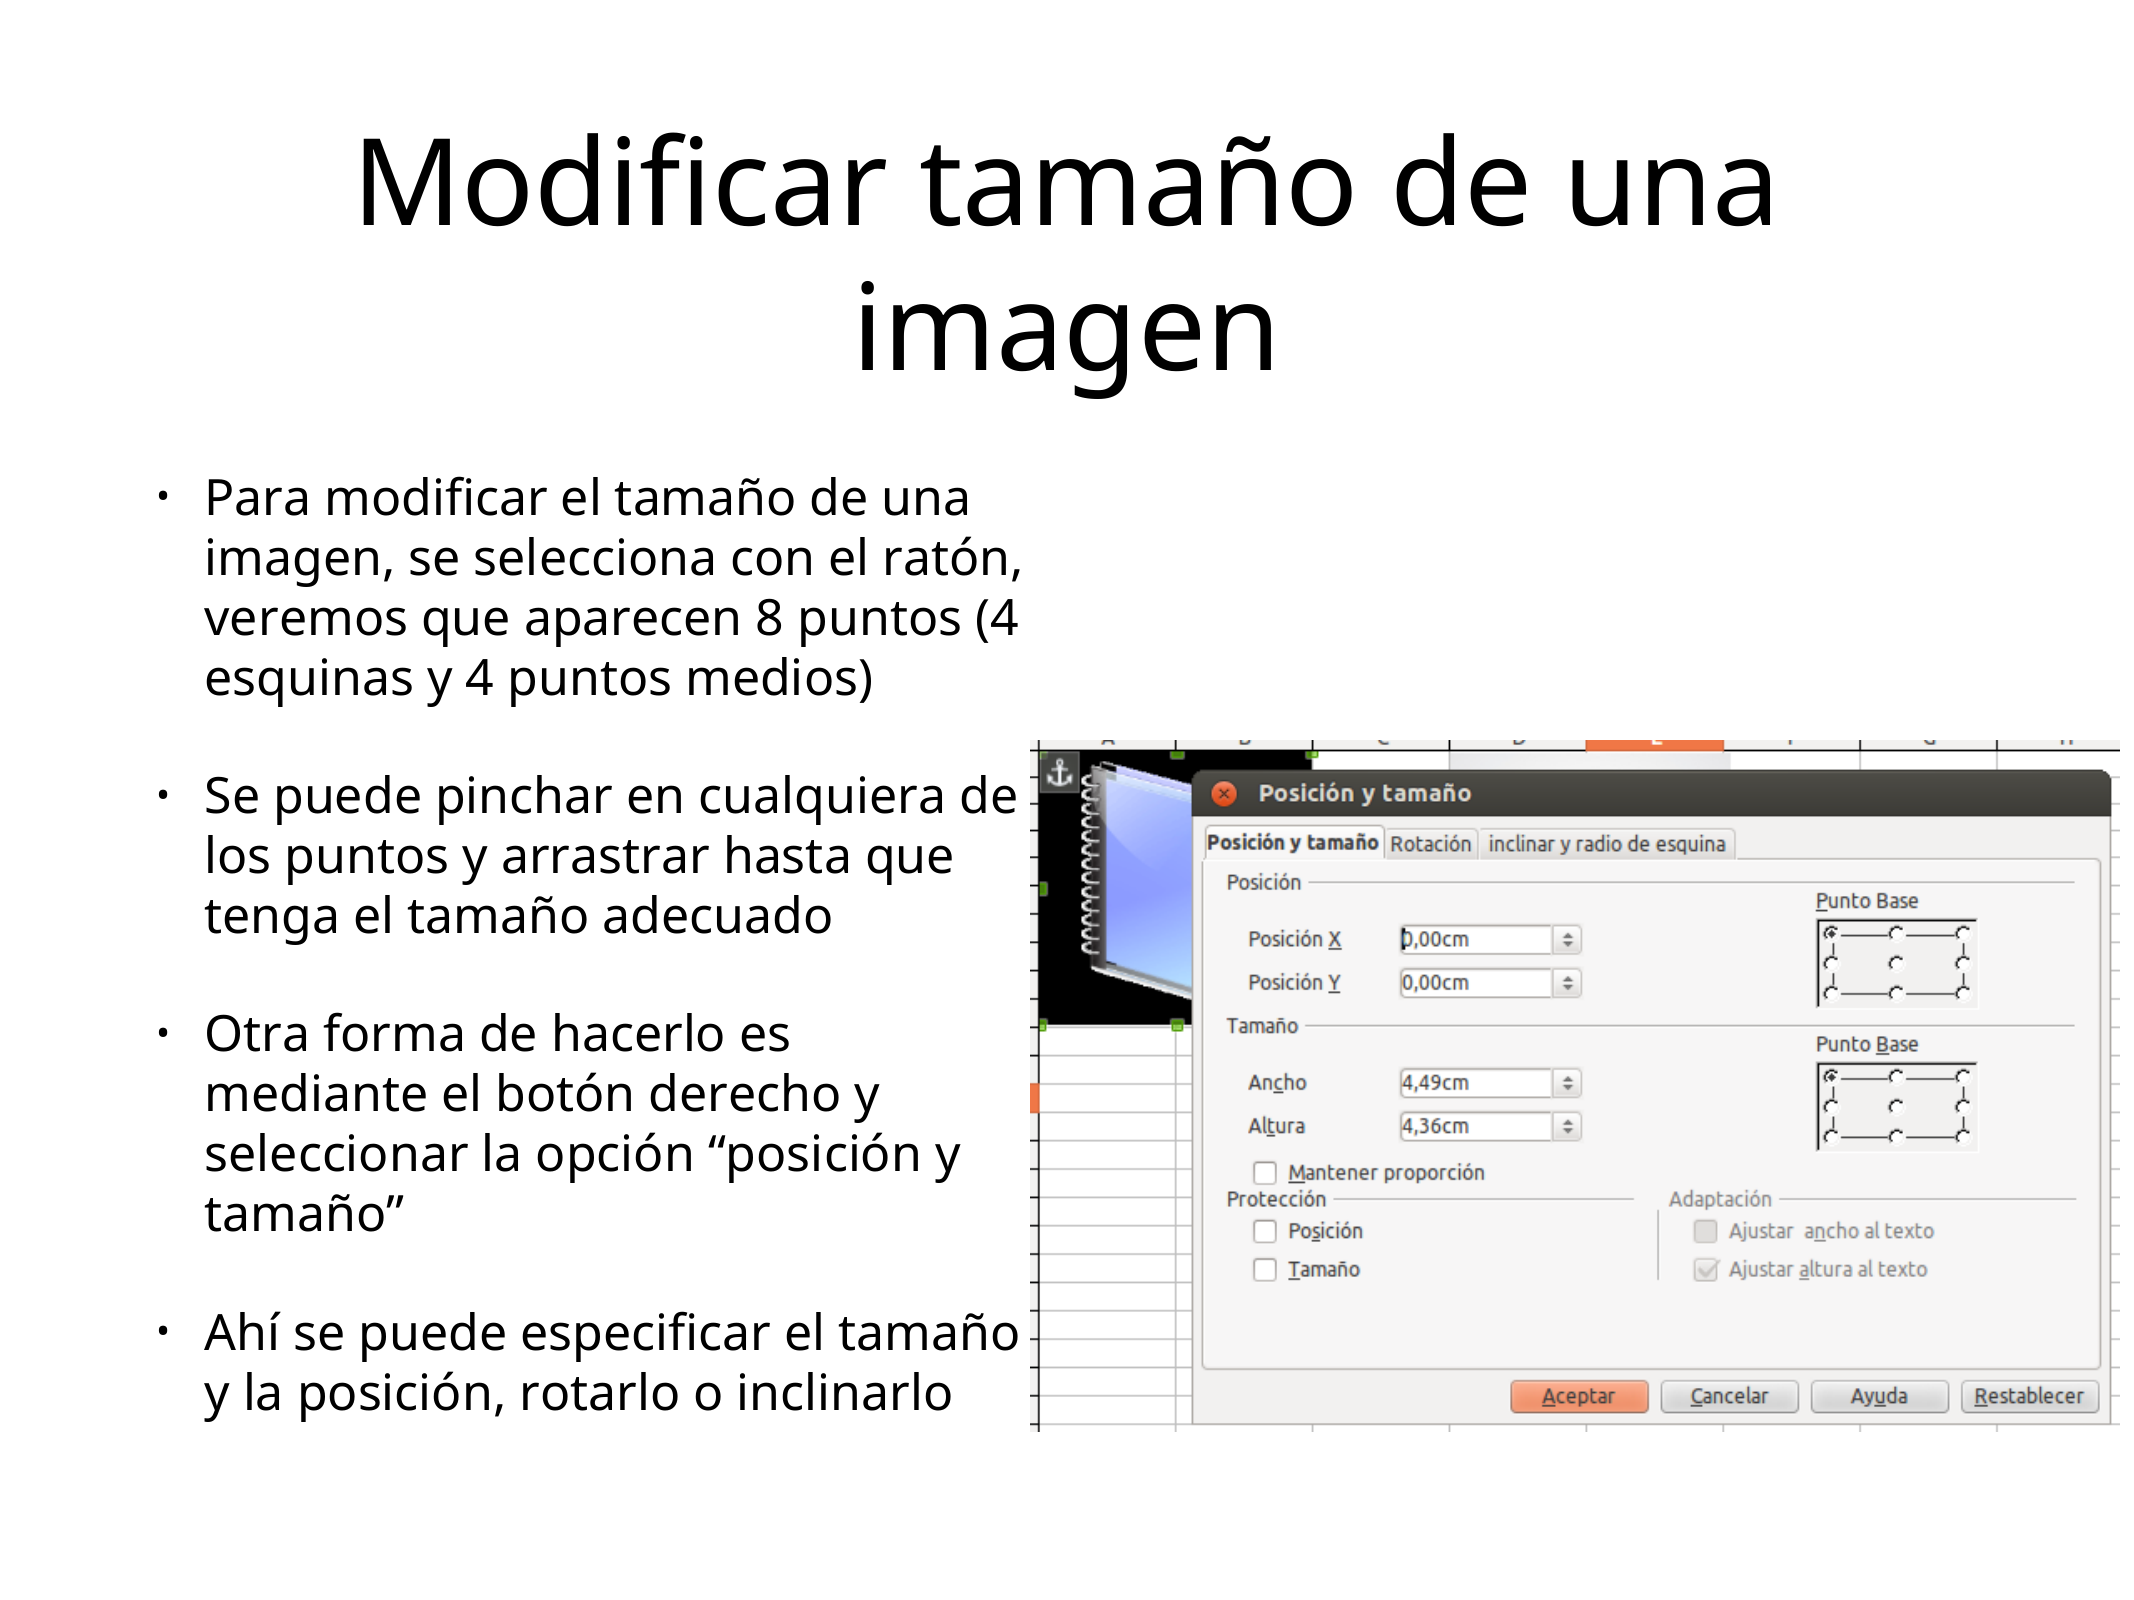

# Modificar tamaño de una imagen
Para modificar el tamaño de una imagen, se selecciona con el ratón, veremos que aparecen 8 puntos (4 esquinas y 4 puntos medios)
Se puede pinchar en cualquiera de los puntos y arrastrar hasta que tenga el tamaño adecuado
Otra forma de hacerlo es mediante el botón derecho y seleccionar la opción “posición y tamaño”
Ahí se puede especificar el tamaño y la posición, rotarlo o inclinarlo